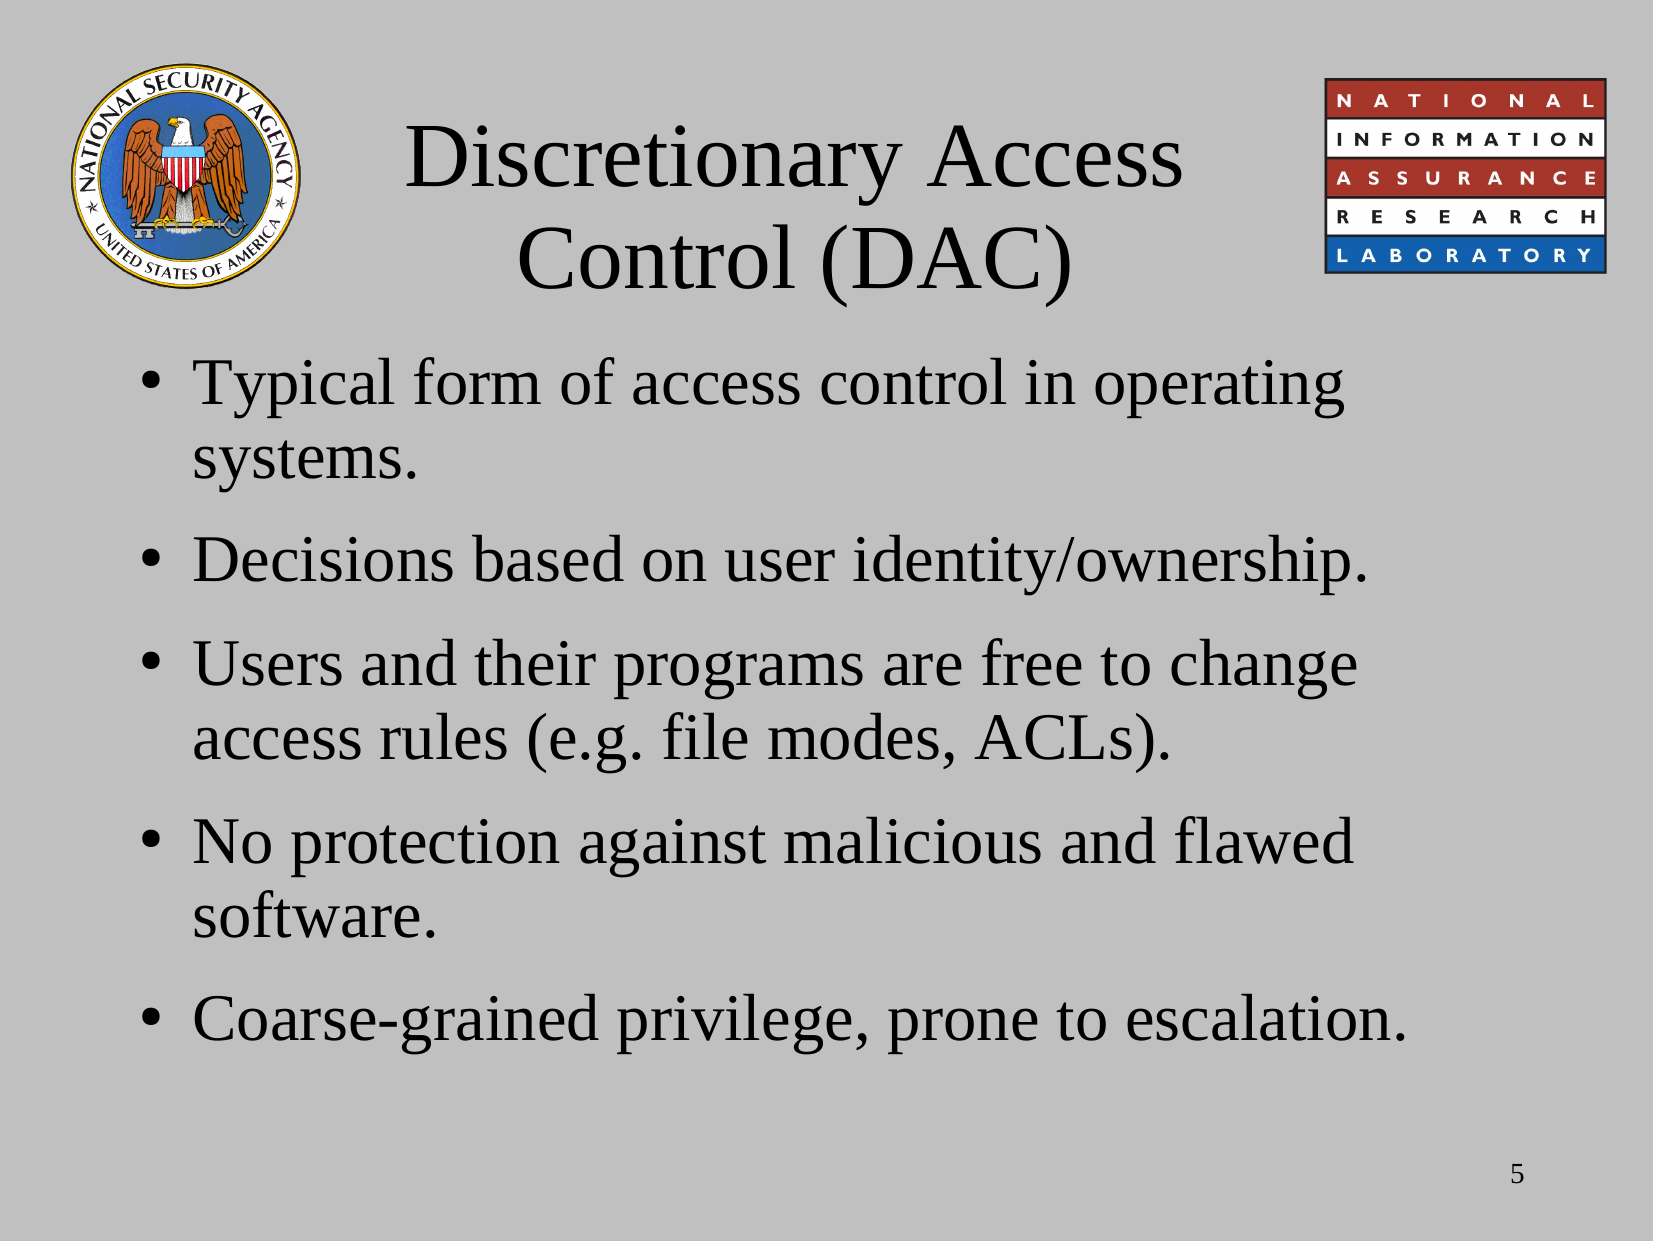

# Discretionary Access Control (DAC)
Typical form of access control in operating systems.
Decisions based on user identity/ownership.
Users and their programs are free to change access rules (e.g. file modes, ACLs).
No protection against malicious and flawed software.
Coarse-grained privilege, prone to escalation.